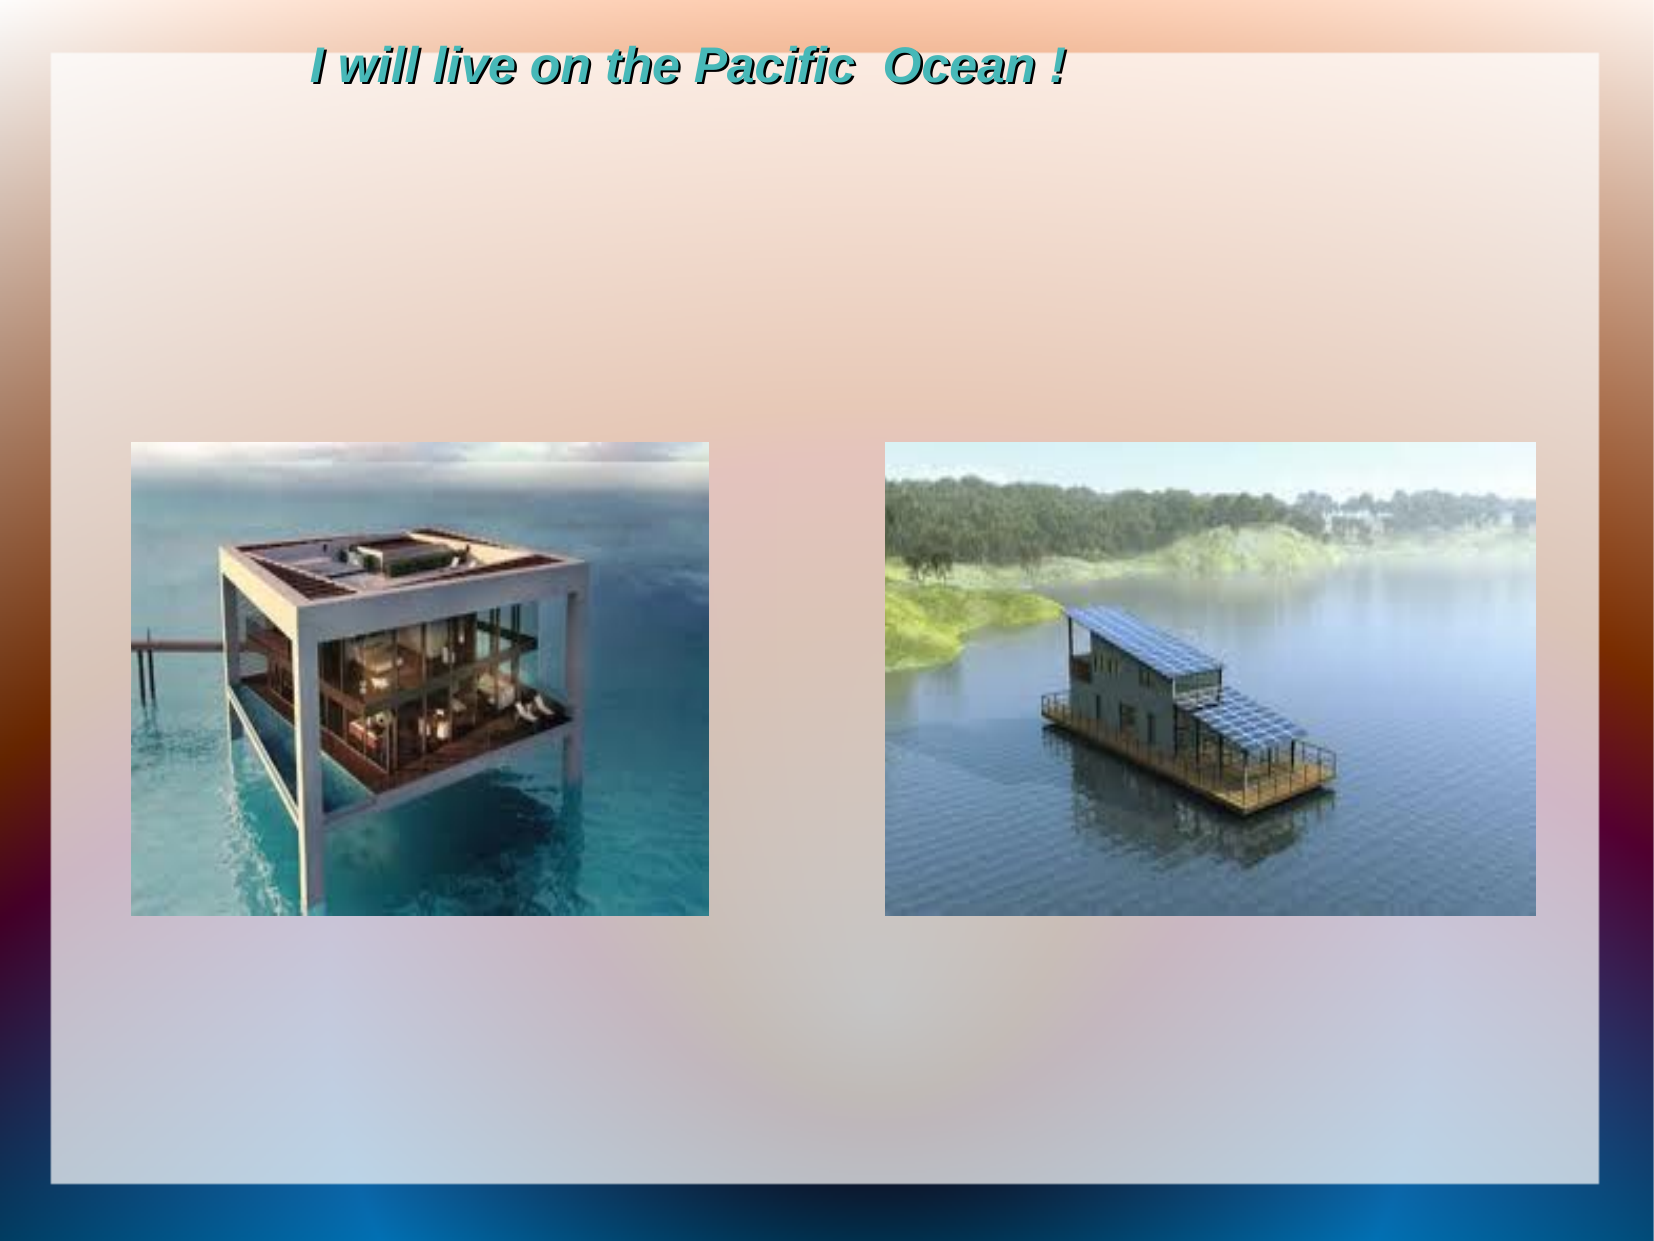

I will live on the Pacific Ocean !